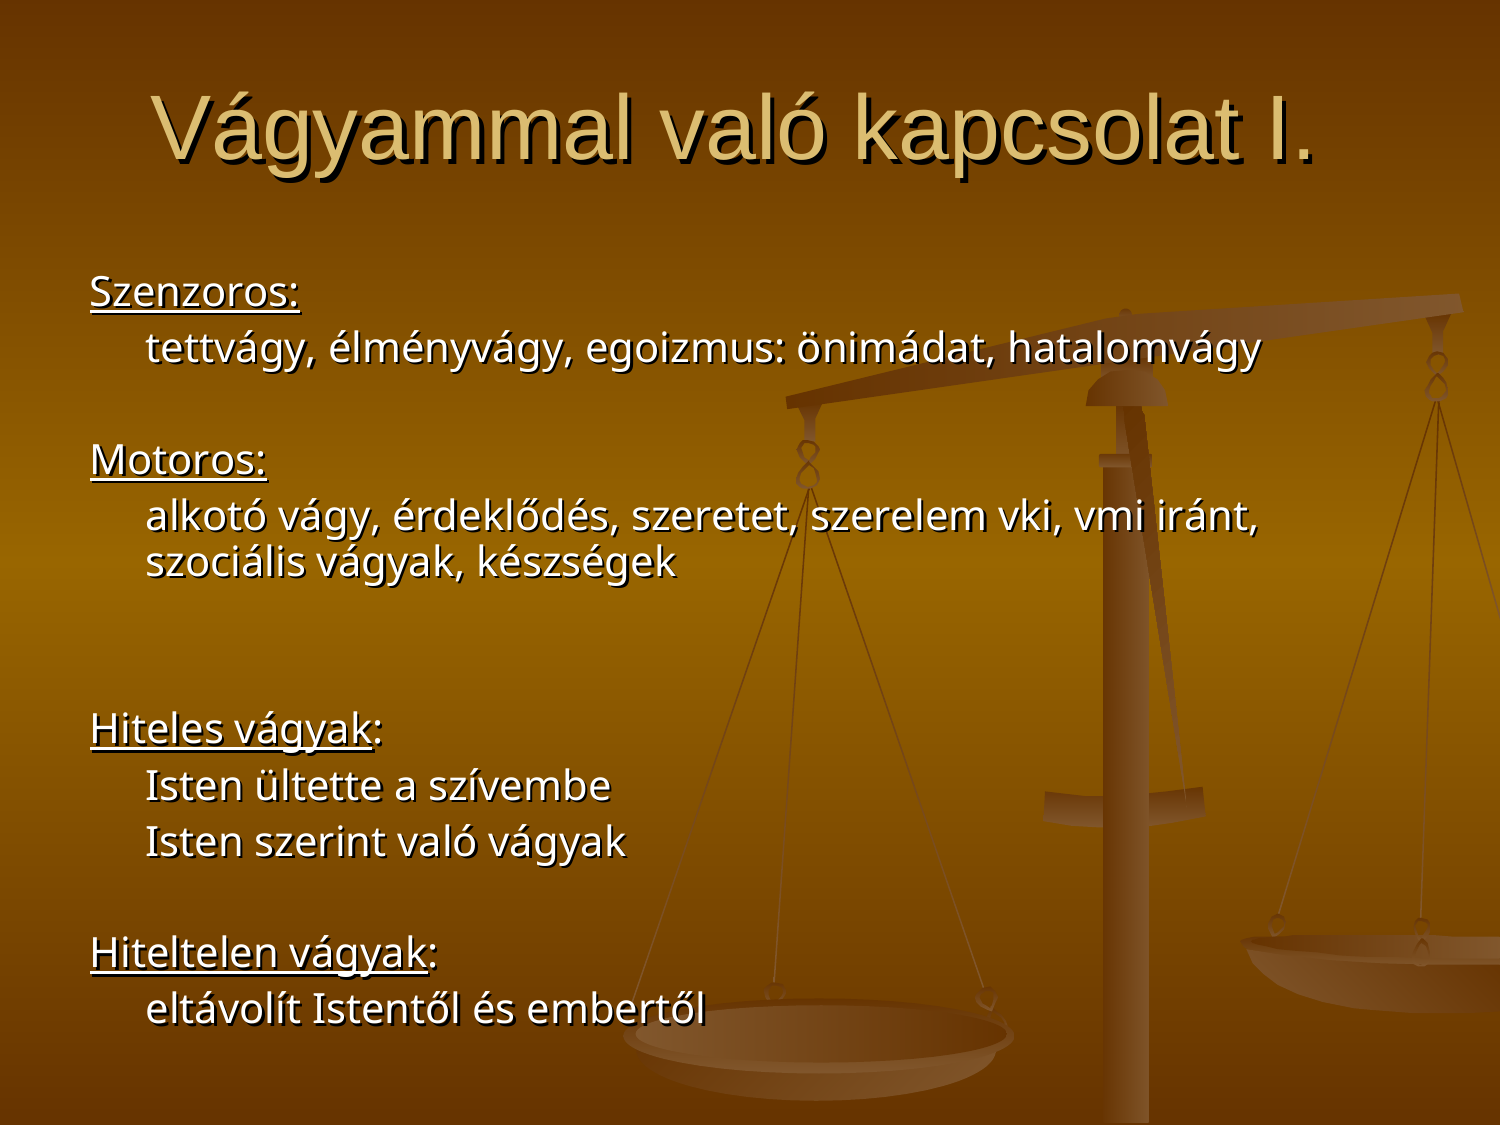

# Vágyammal való kapcsolat I.
Szenzoros:
	tettvágy, élményvágy, egoizmus: önimádat, hatalomvágy
Motoros:
	alkotó vágy, érdeklődés, szeretet, szerelem vki, vmi iránt, szociális vágyak, készségek
Hiteles vágyak:
	Isten ültette a szívembe
	Isten szerint való vágyak
Hiteltelen vágyak:
	eltávolít Istentől és embertől